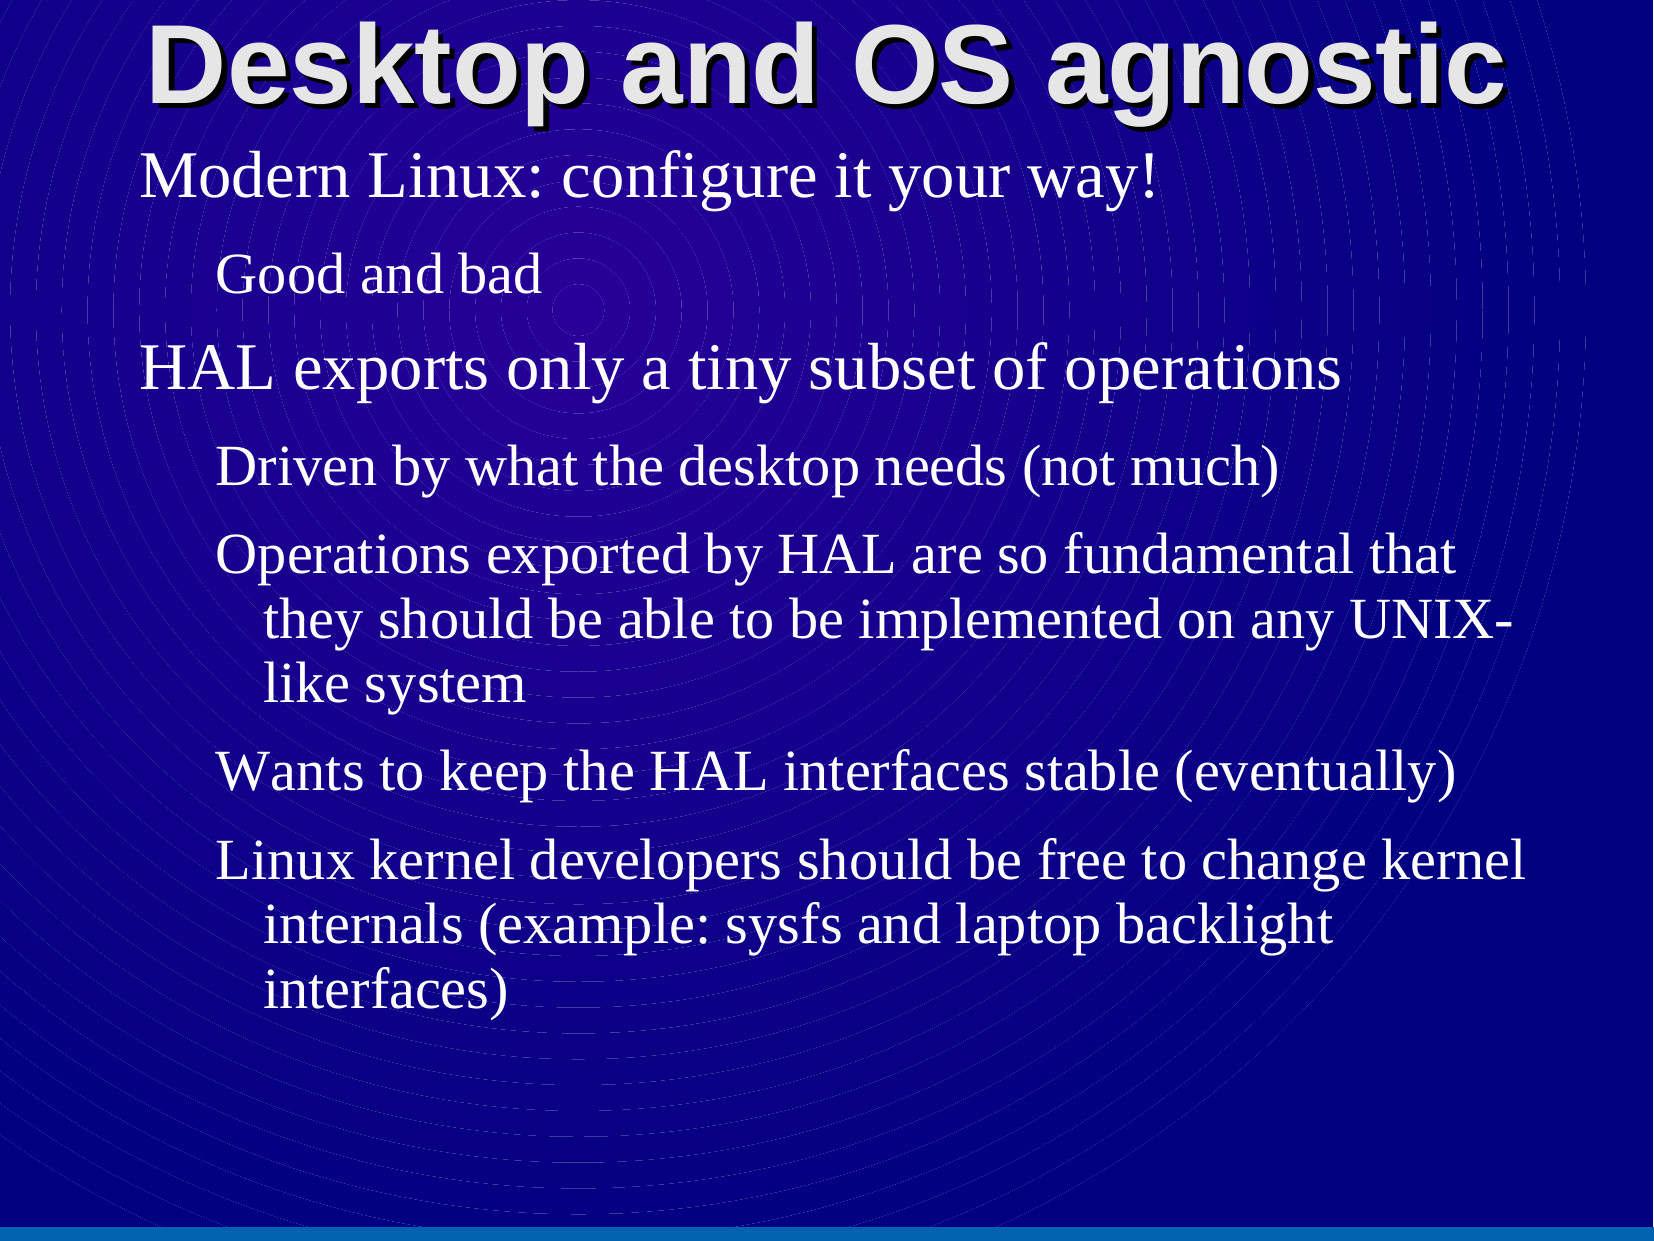

# Desktop and OS agnostic
Modern Linux: configure it your way!
Good and bad
HAL exports only a tiny subset of operations
Driven by what the desktop needs (not much)
Operations exported by HAL are so fundamental that they should be able to be implemented on any UNIX-like system
Wants to keep the HAL interfaces stable (eventually)
Linux kernel developers should be free to change kernel internals (example: sysfs and laptop backlight interfaces)